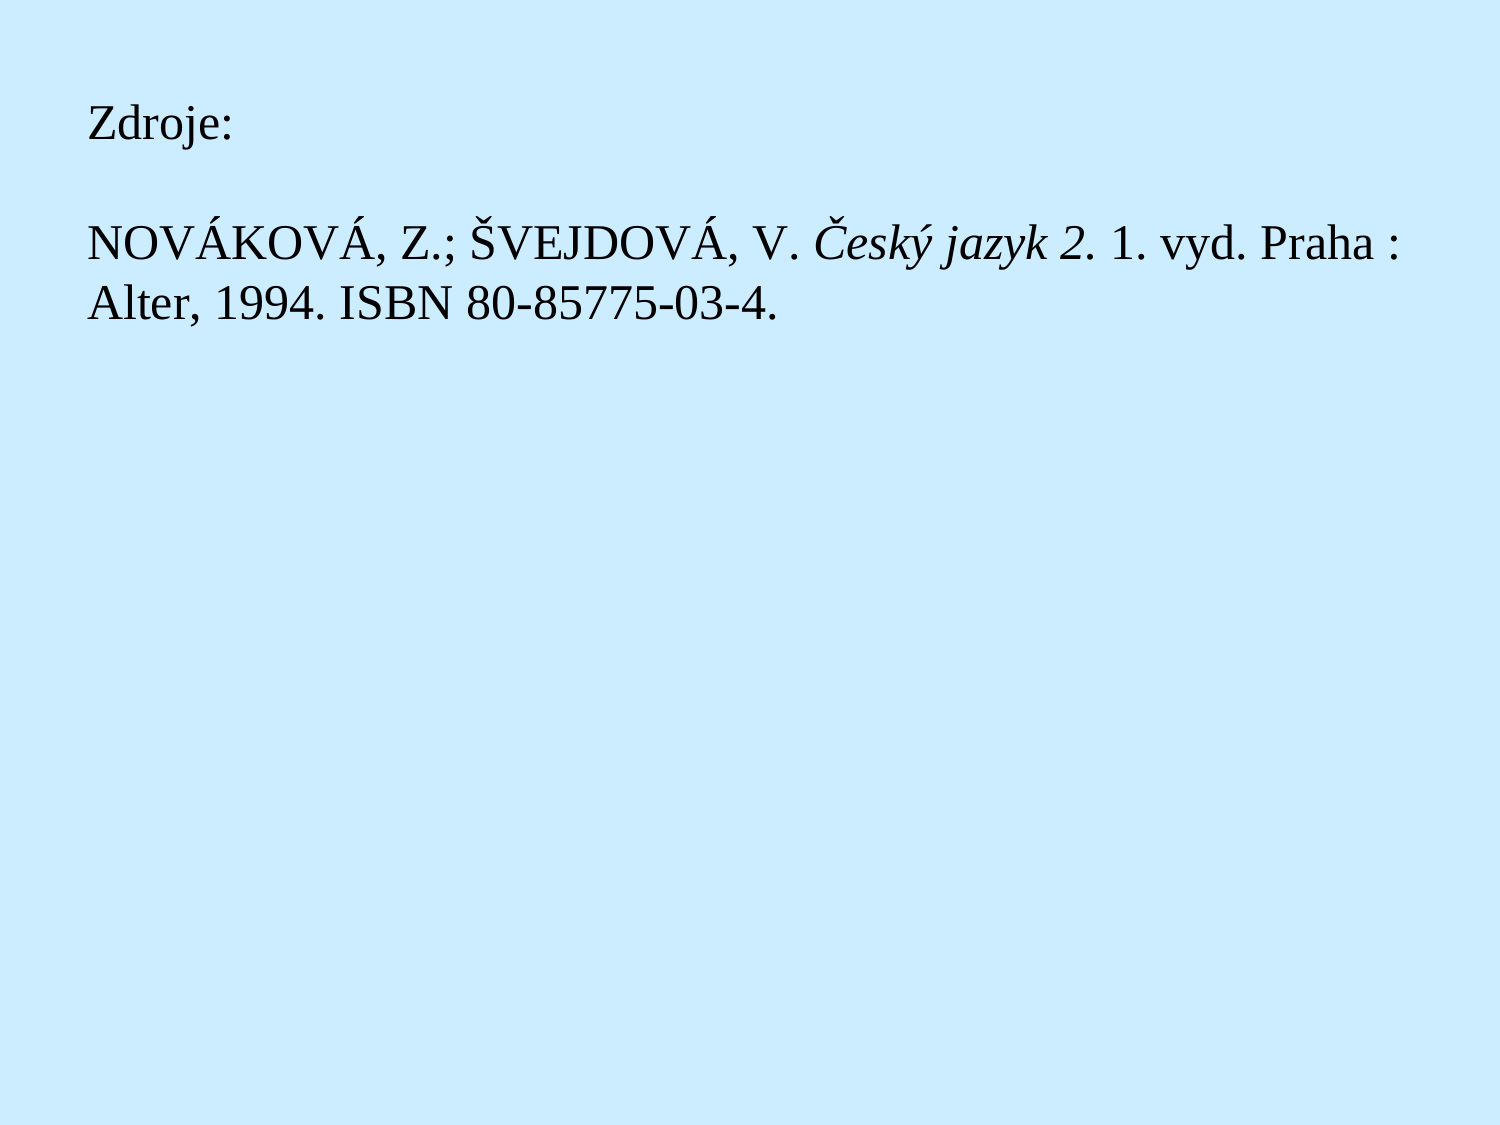

Zdroje:
NOVÁKOVÁ, Z.; ŠVEJDOVÁ, V. Český jazyk 2. 1. vyd. Praha : Alter, 1994. ISBN 80-85775-03-4.